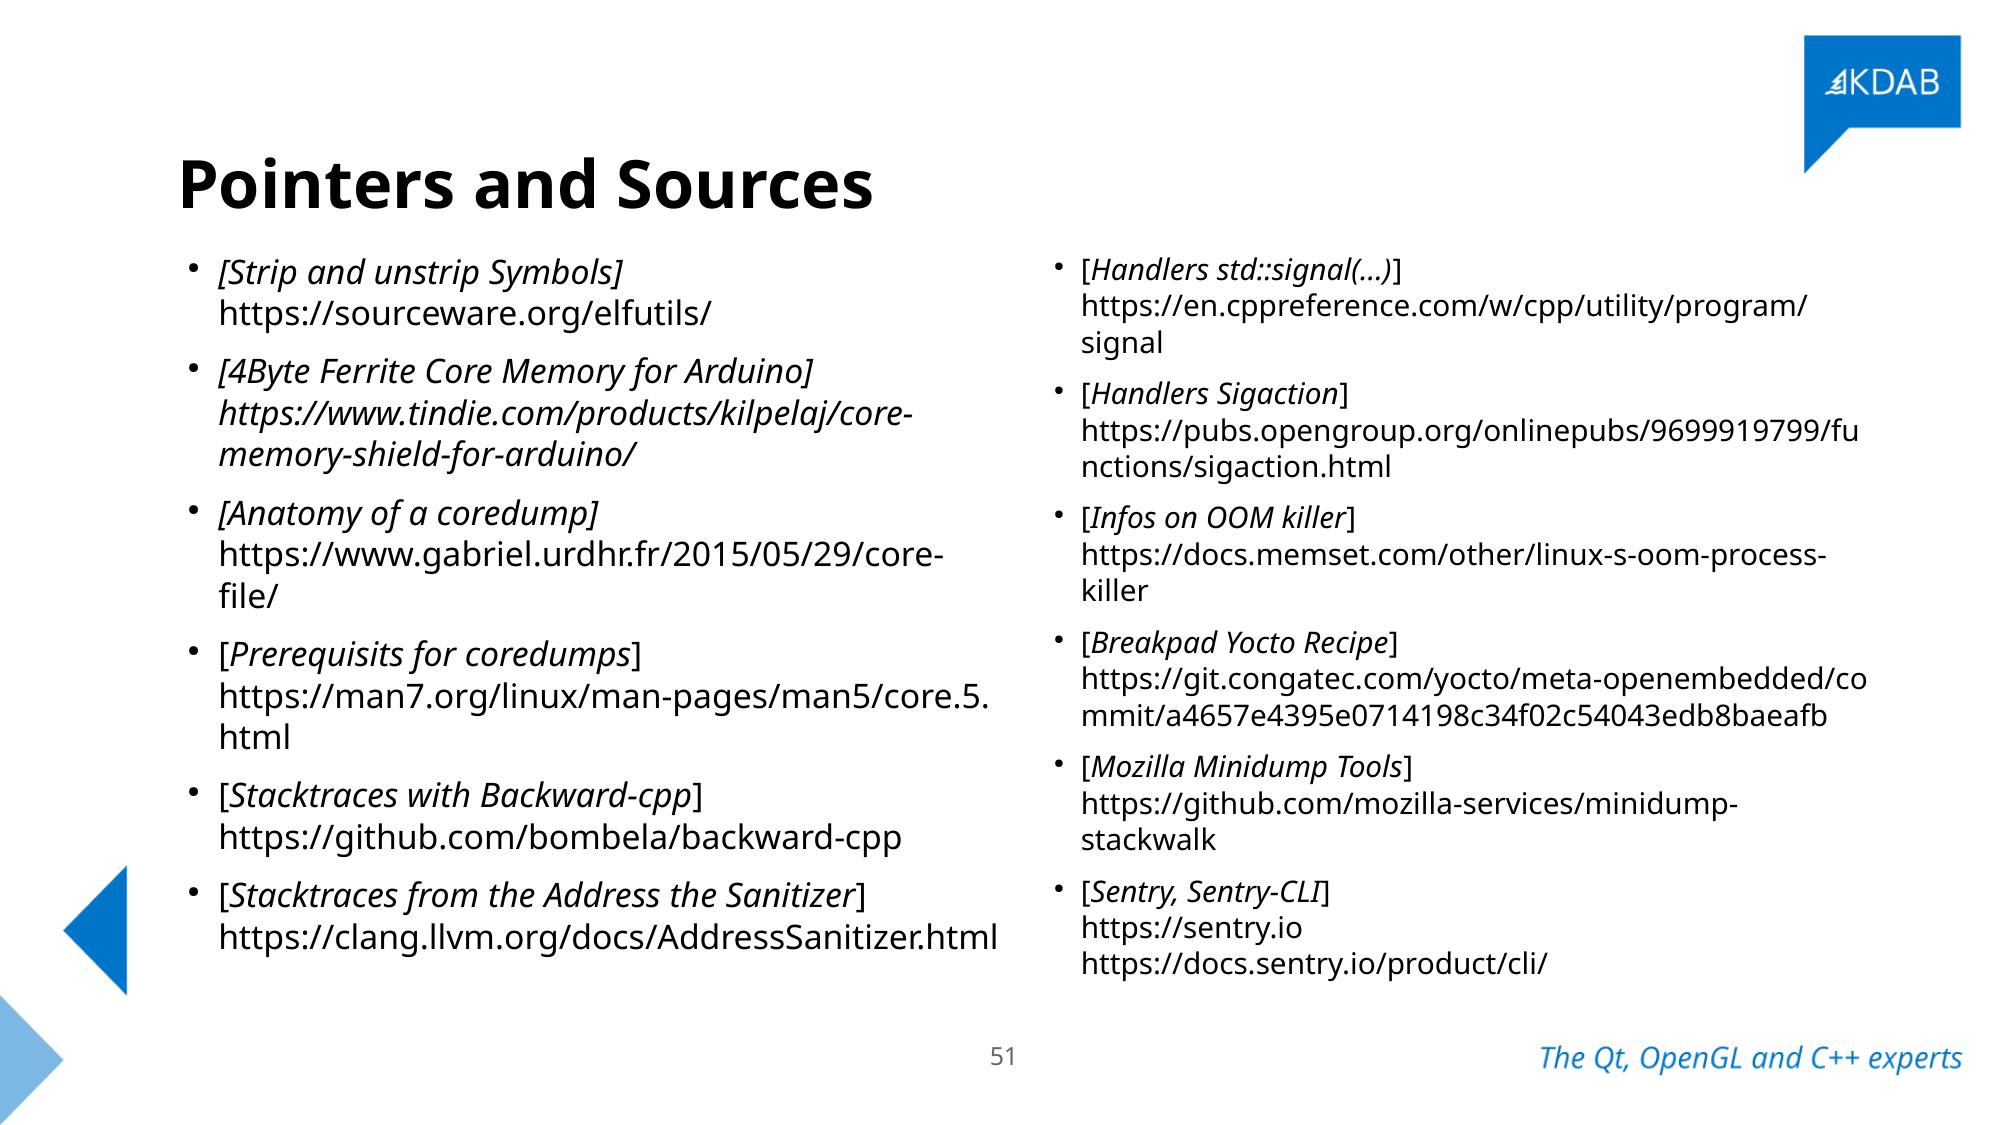

# Pointers and Sources
[Strip and unstrip Symbols]
https://sourceware.org/elfutils/
[4Byte Ferrite Core Memory for Arduino]
https://www.tindie.com/products/kilpelaj/core-memory-shield-for-arduino/
[Anatomy of a coredump]
https://www.gabriel.urdhr.fr/2015/05/29/core-file/
[Prerequisits for coredumps]
https://man7.org/linux/man-pages/man5/core.5.html
[Stacktraces with Backward-cpp]
https://github.com/bombela/backward-cpp
[Stacktraces from the Address the Sanitizer]
https://clang.llvm.org/docs/AddressSanitizer.html
[Handlers std::signal(…)]
https://en.cppreference.com/w/cpp/utility/program/signal
[Handlers Sigaction]
https://pubs.opengroup.org/onlinepubs/9699919799/functions/sigaction.html
[Infos on OOM killer]
https://docs.memset.com/other/linux-s-oom-process-killer
[Breakpad Yocto Recipe]
https://git.congatec.com/yocto/meta-openembedded/commit/a4657e4395e0714198c34f02c54043edb8baeafb
[Mozilla Minidump Tools]
https://github.com/mozilla-services/minidump-stackwalk
[Sentry, Sentry-CLI]
https://sentry.io
https://docs.sentry.io/product/cli/